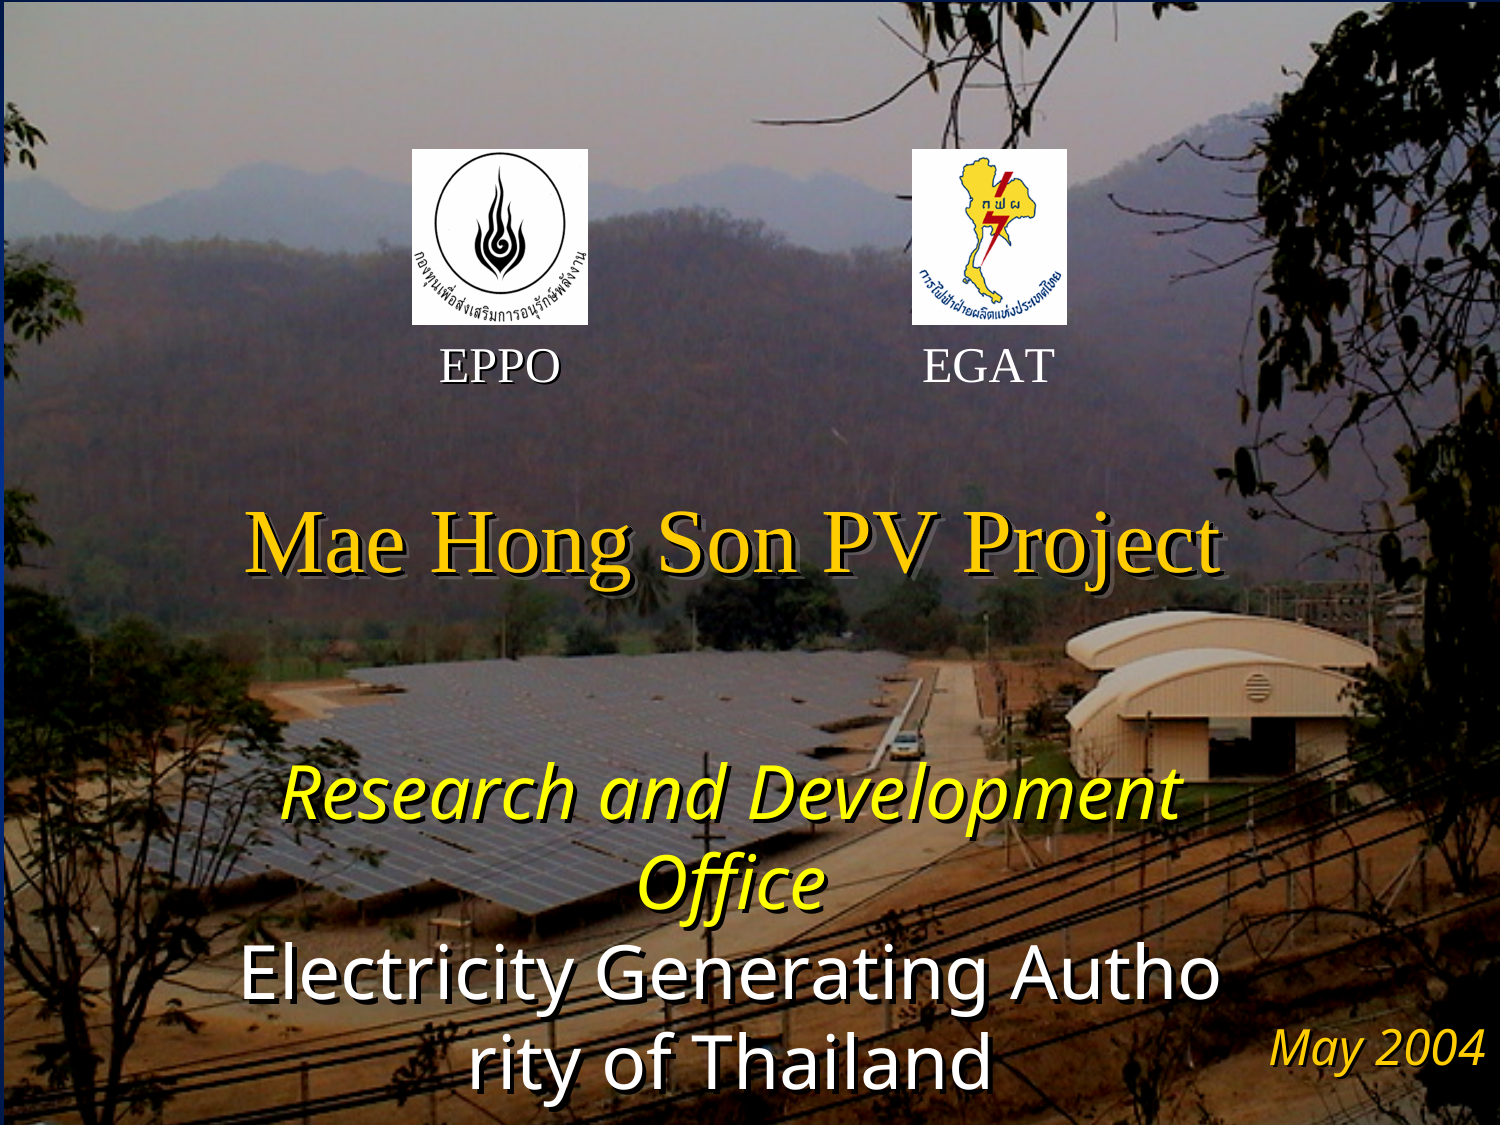

EPPO
EGAT
Mae Hong Son PV Project
Research and Development Office
Electricity Generating Authority of Thailand
May 2004